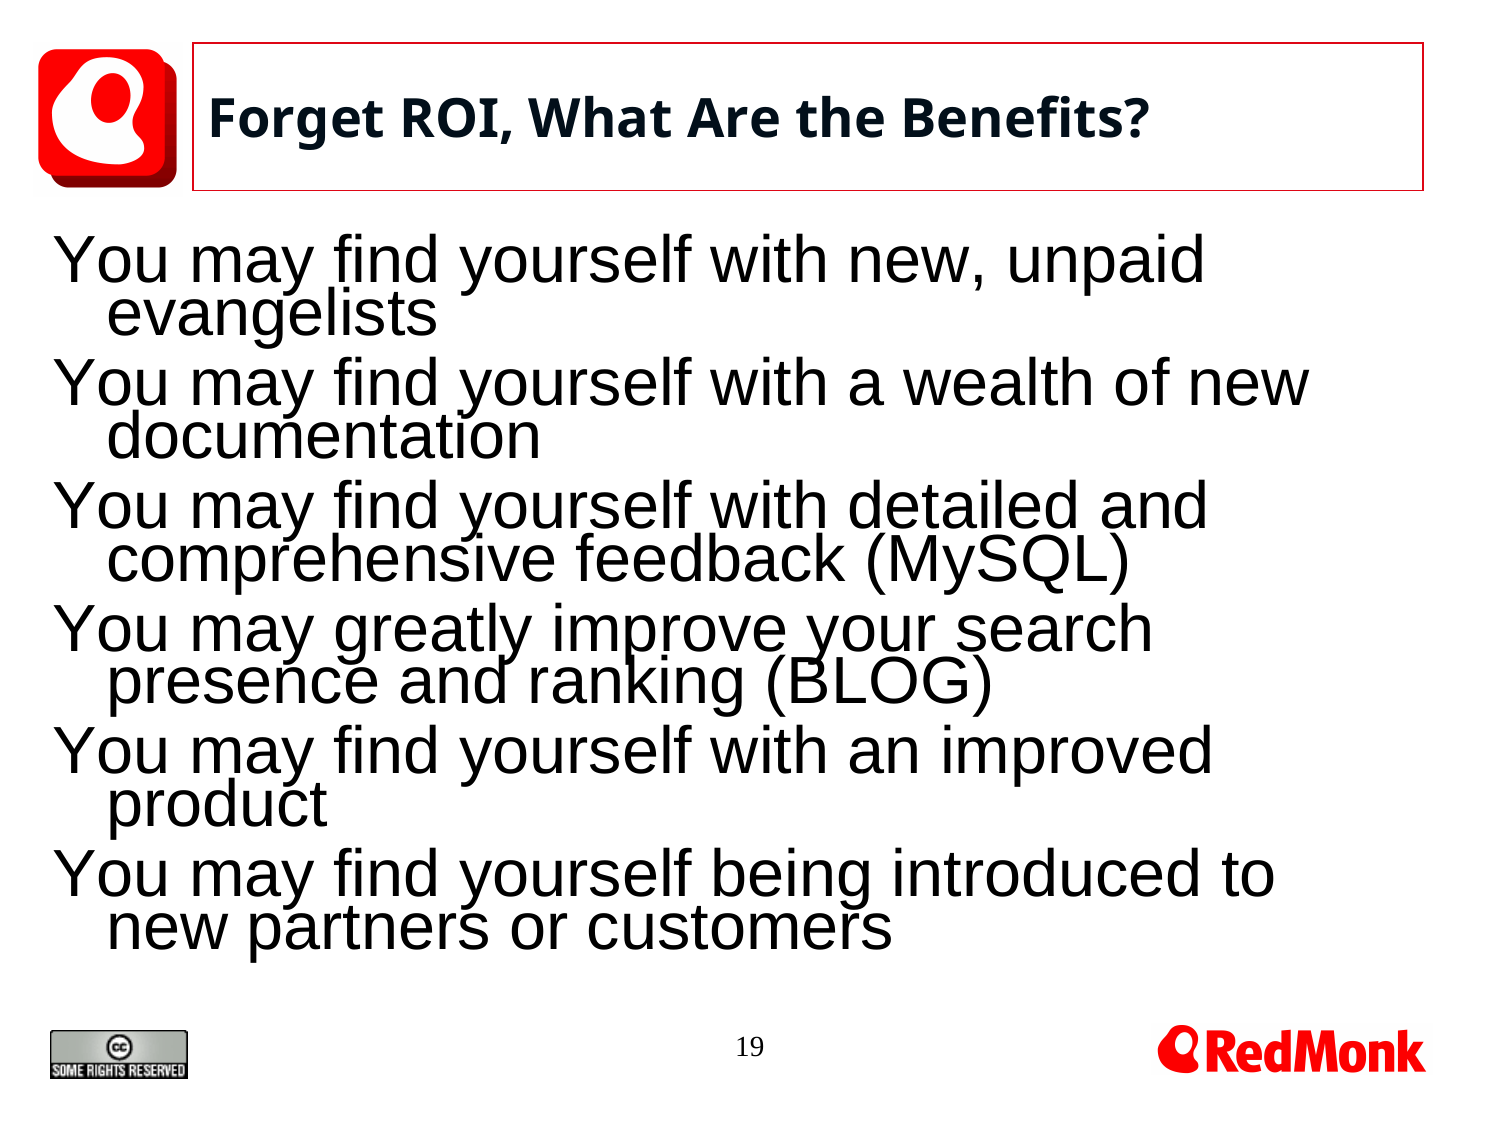

# Forget ROI, What Are the Benefits?
You may find yourself with new, unpaid evangelists
You may find yourself with a wealth of new documentation
You may find yourself with detailed and comprehensive feedback (MySQL)
You may greatly improve your search presence and ranking (BLOG)
You may find yourself with an improved product
You may find yourself being introduced to new partners or customers